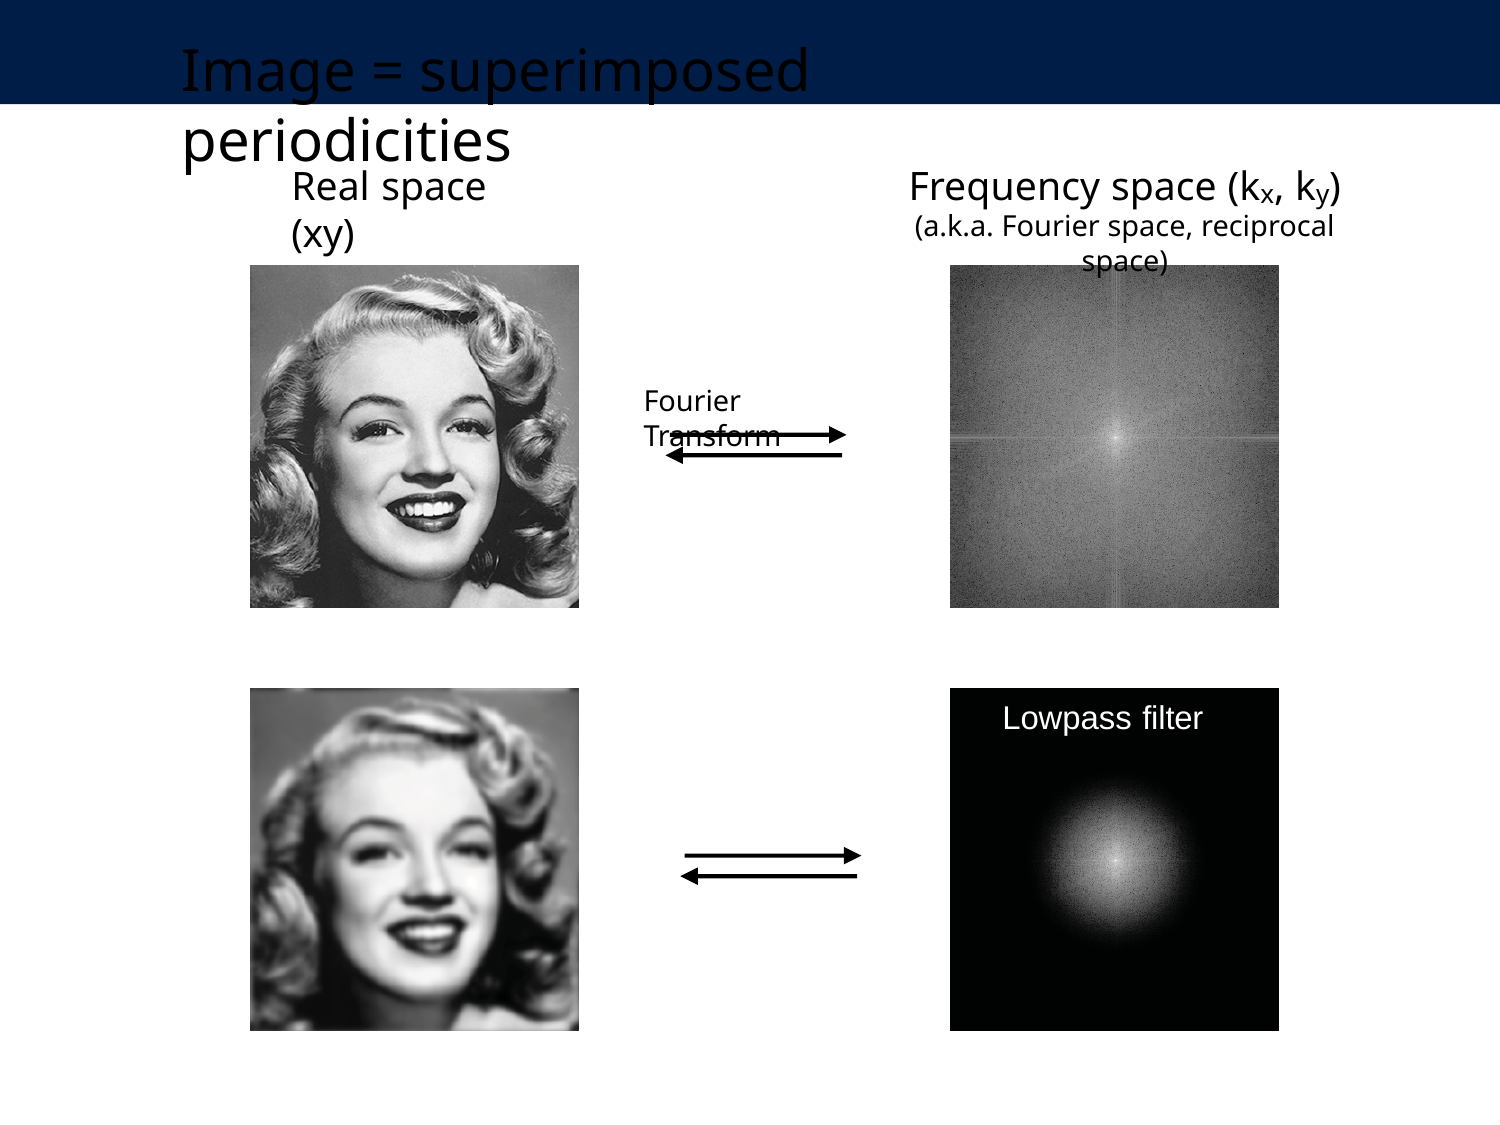

# Image = superimposed periodicities
Real space (xy)
Frequency space (kx, ky)
(a.k.a. Fourier space, reciprocal space)
Fourier Transform
Lowpass filter